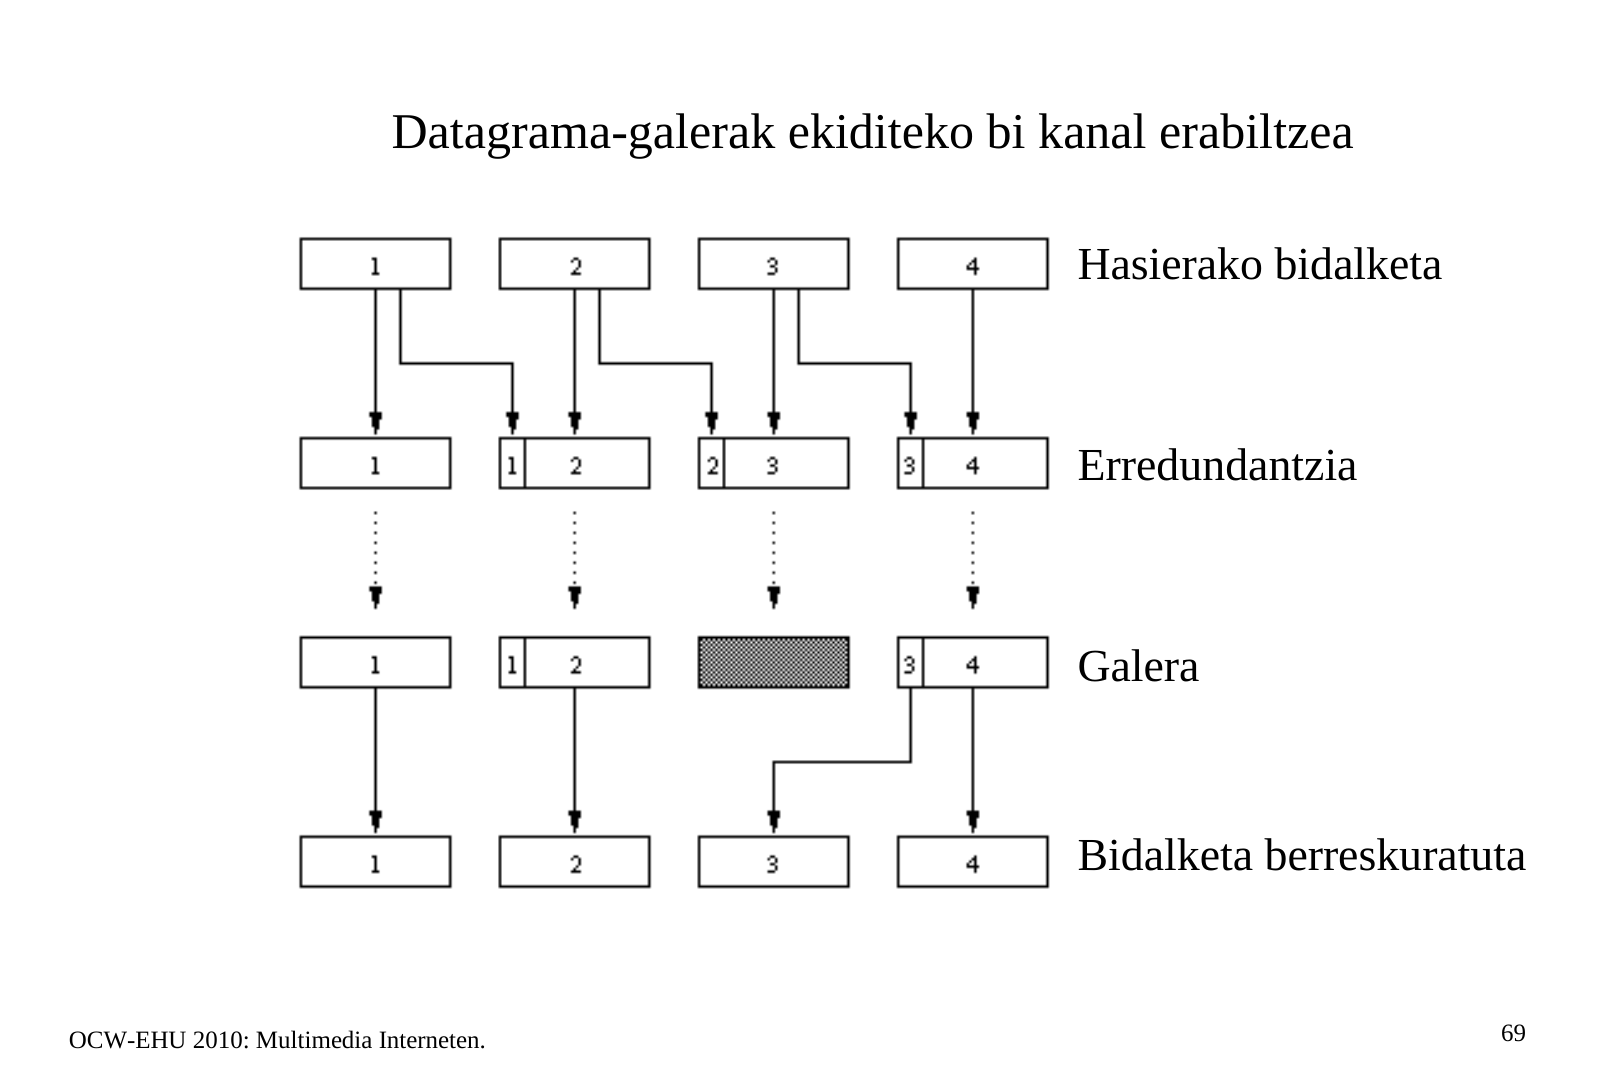

# Datagrama-galerak ekiditeko bi kanal erabiltzea
Hasierako bidalketa
Erredundantzia
Galera
Bidalketa berreskuratuta
69